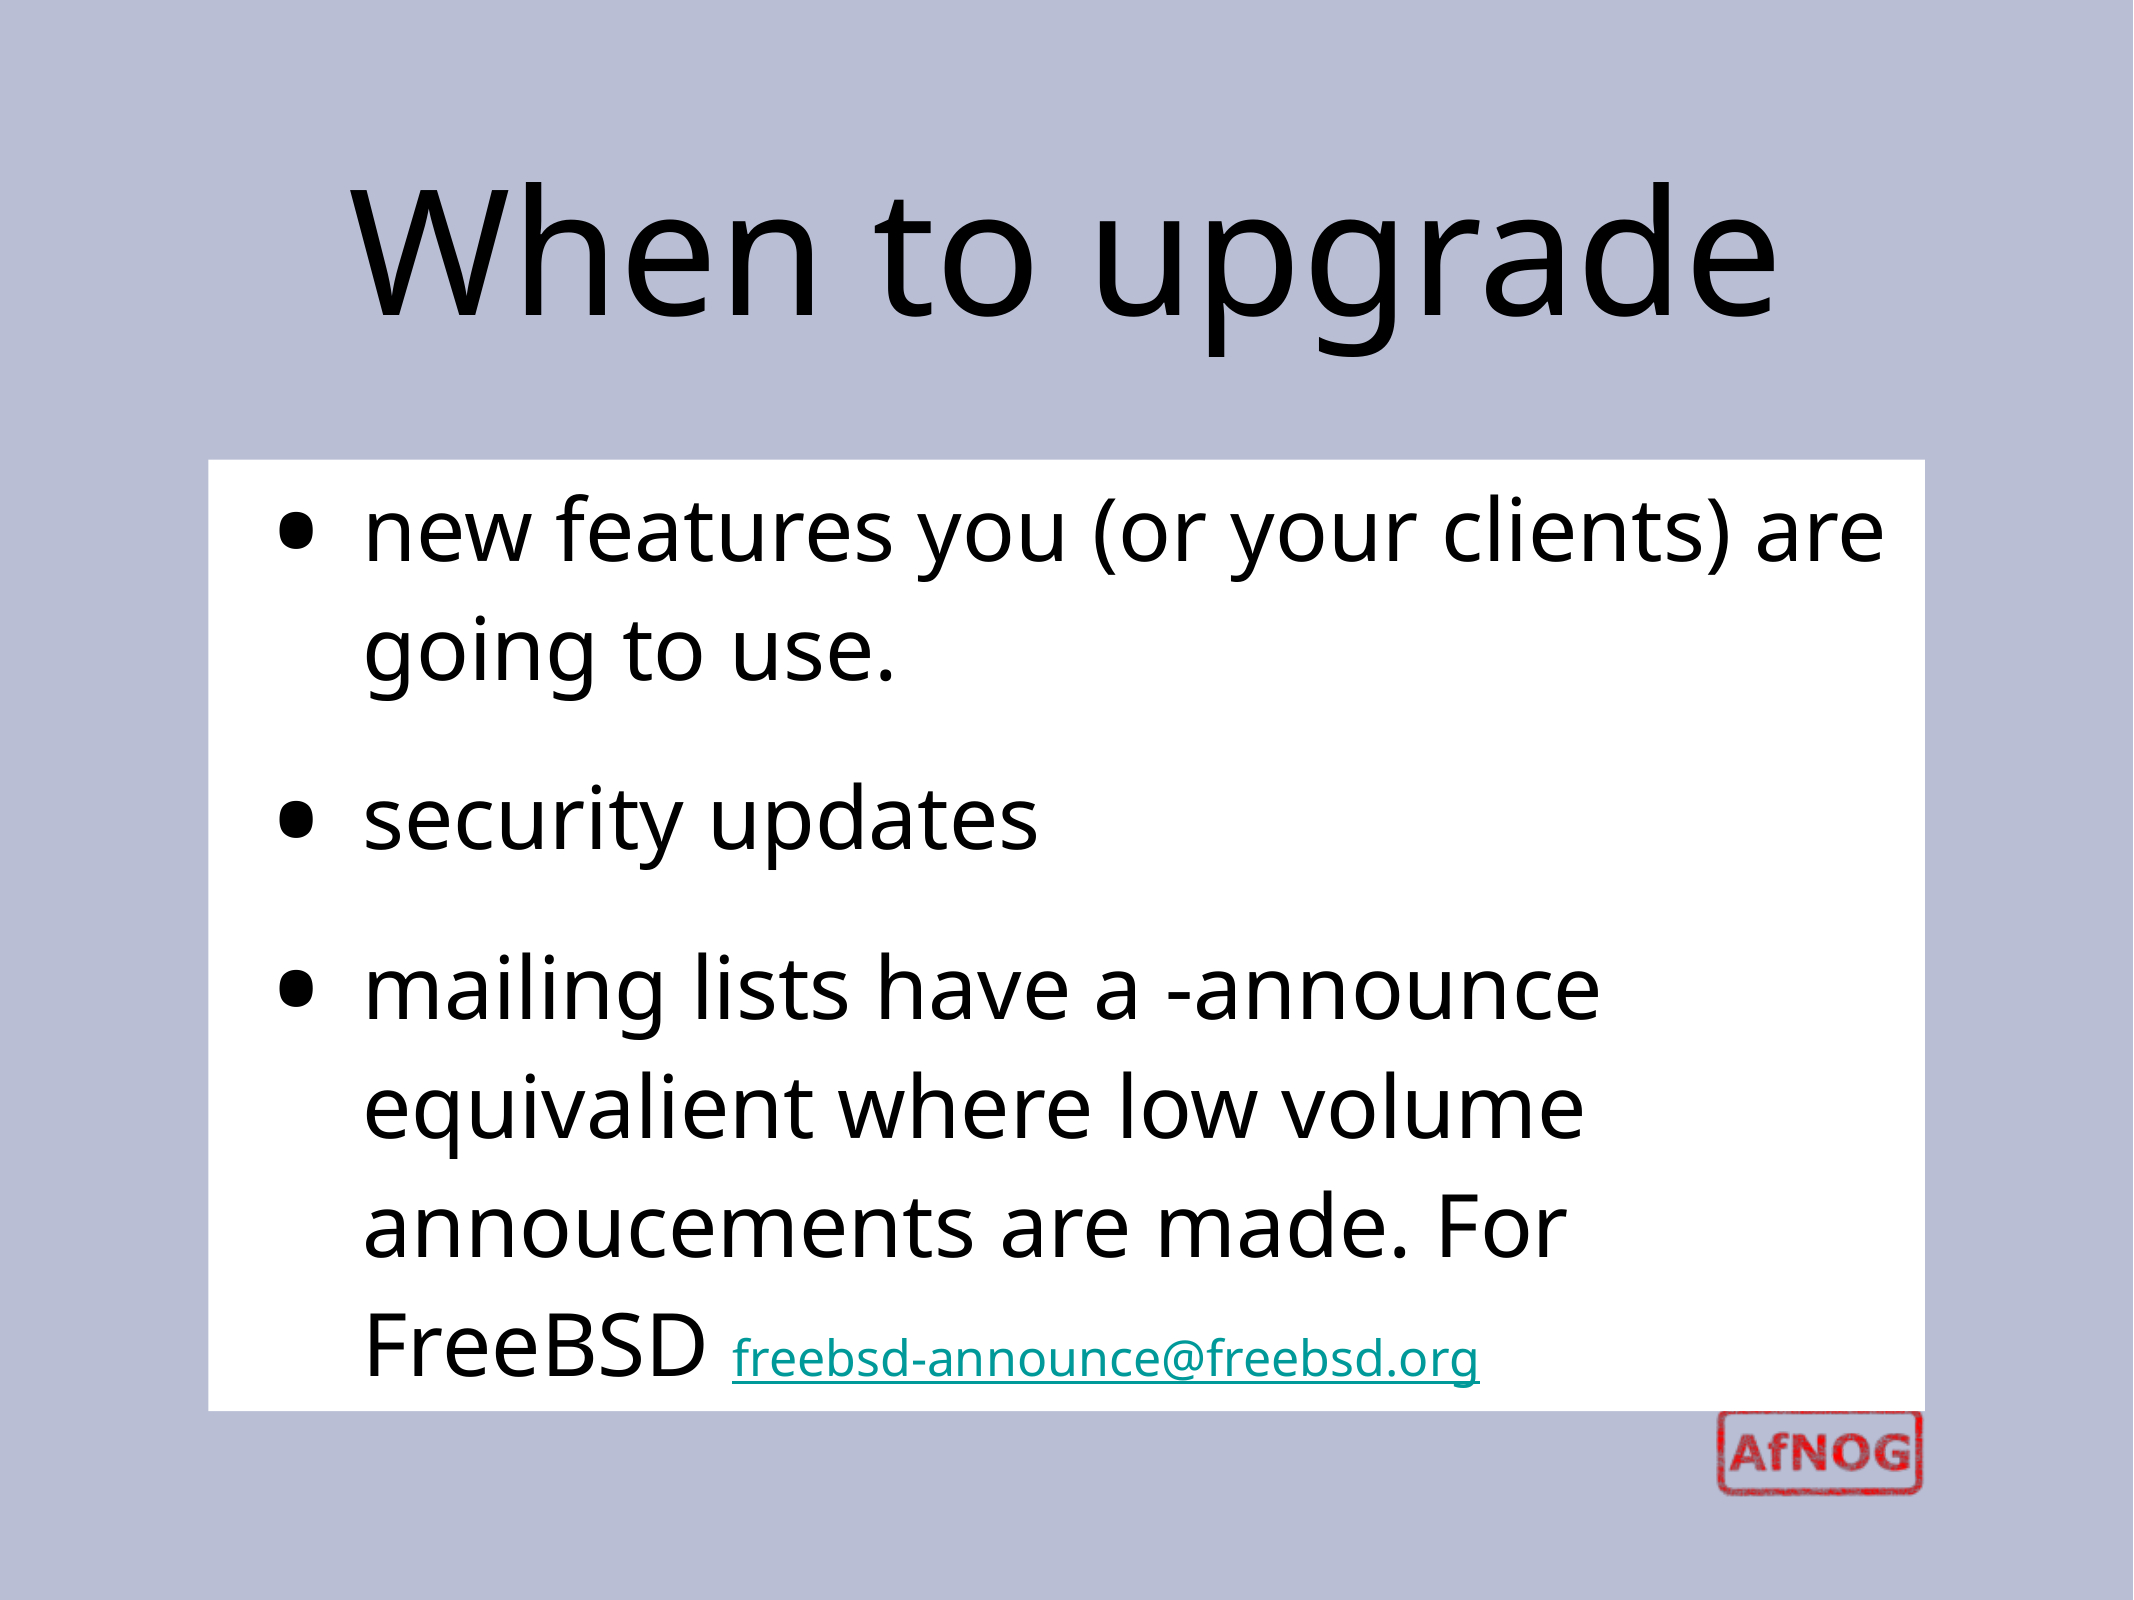

# When to upgrade
new features you (or your clients) are going to use.
security updates
mailing lists have a -announce equivalient where low volume annoucements are made. For FreeBSD freebsd-announce@freebsd.org